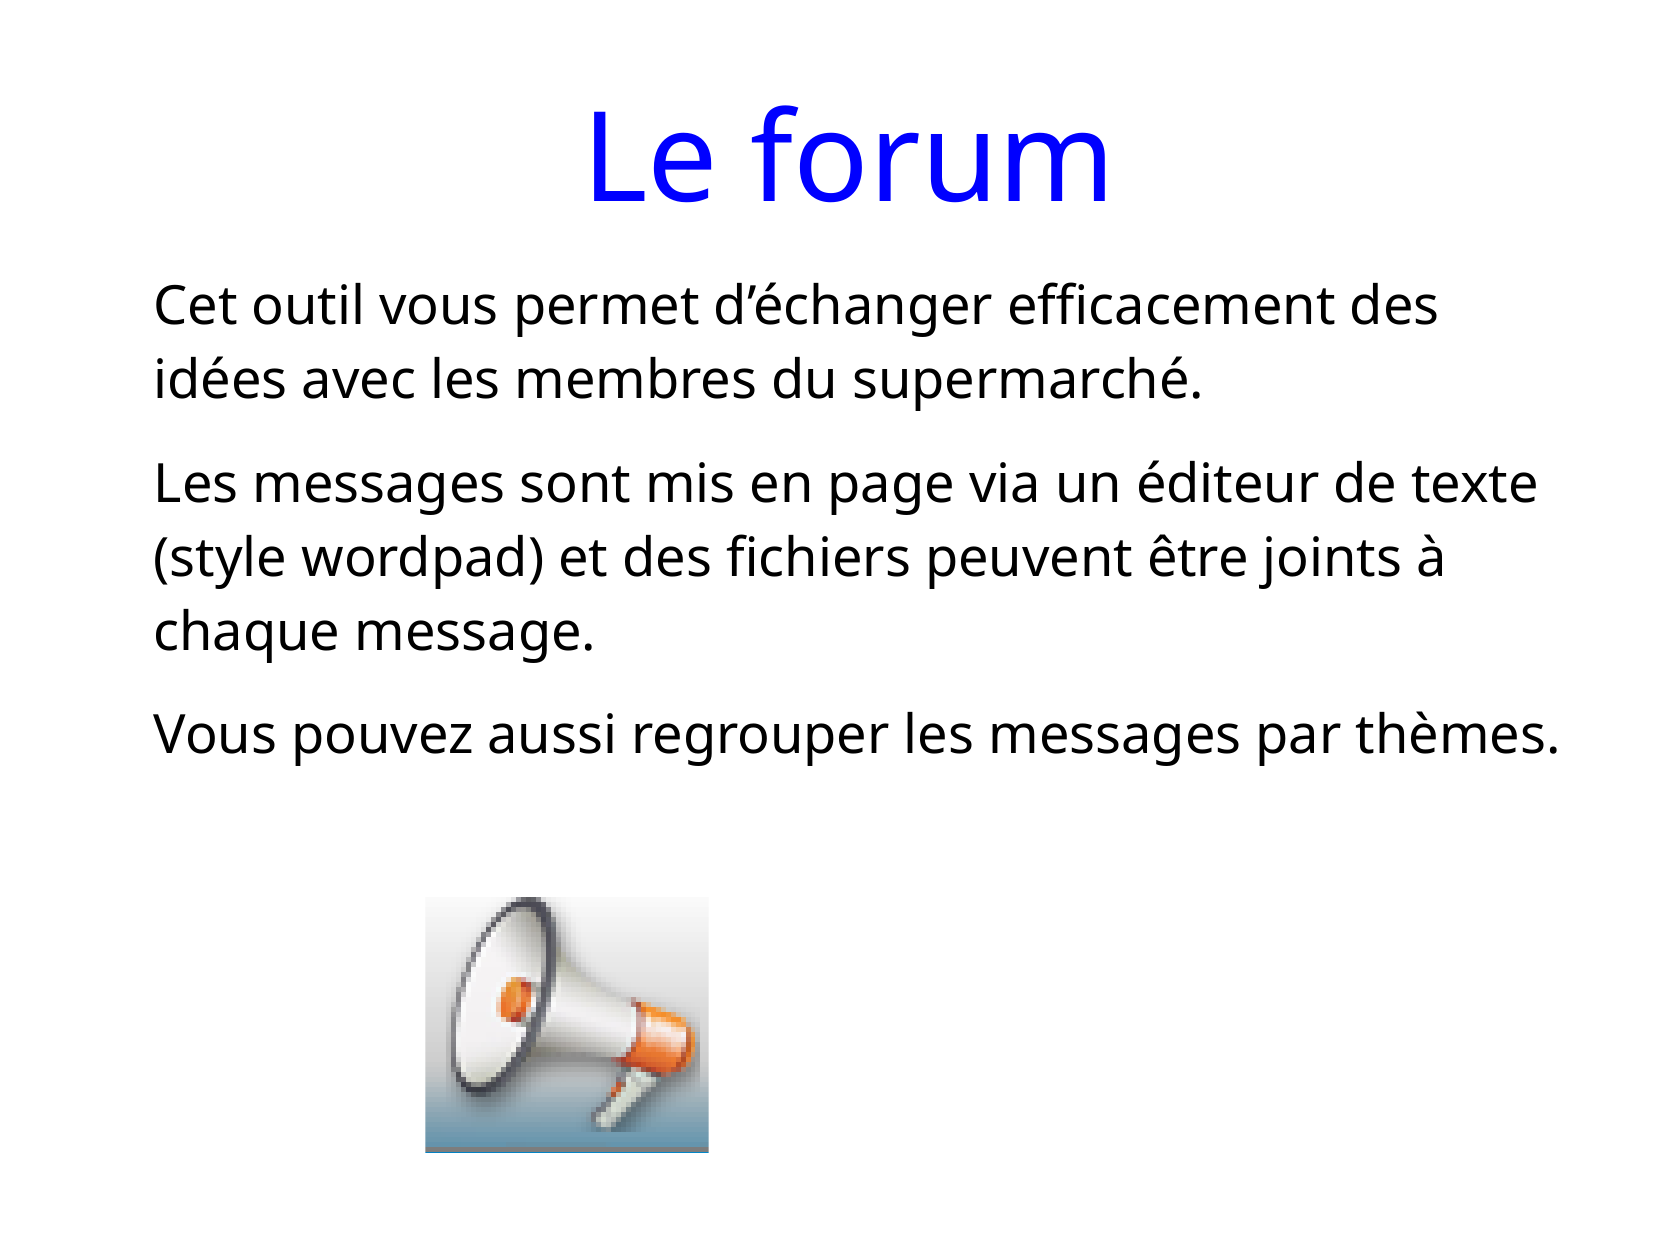

# Le forum
Cet outil vous permet d’échanger efficacement des idées avec les membres du supermarché.
Les messages sont mis en page via un éditeur de texte (style wordpad) et des fichiers peuvent être joints à chaque message.
Vous pouvez aussi regrouper les messages par thèmes.